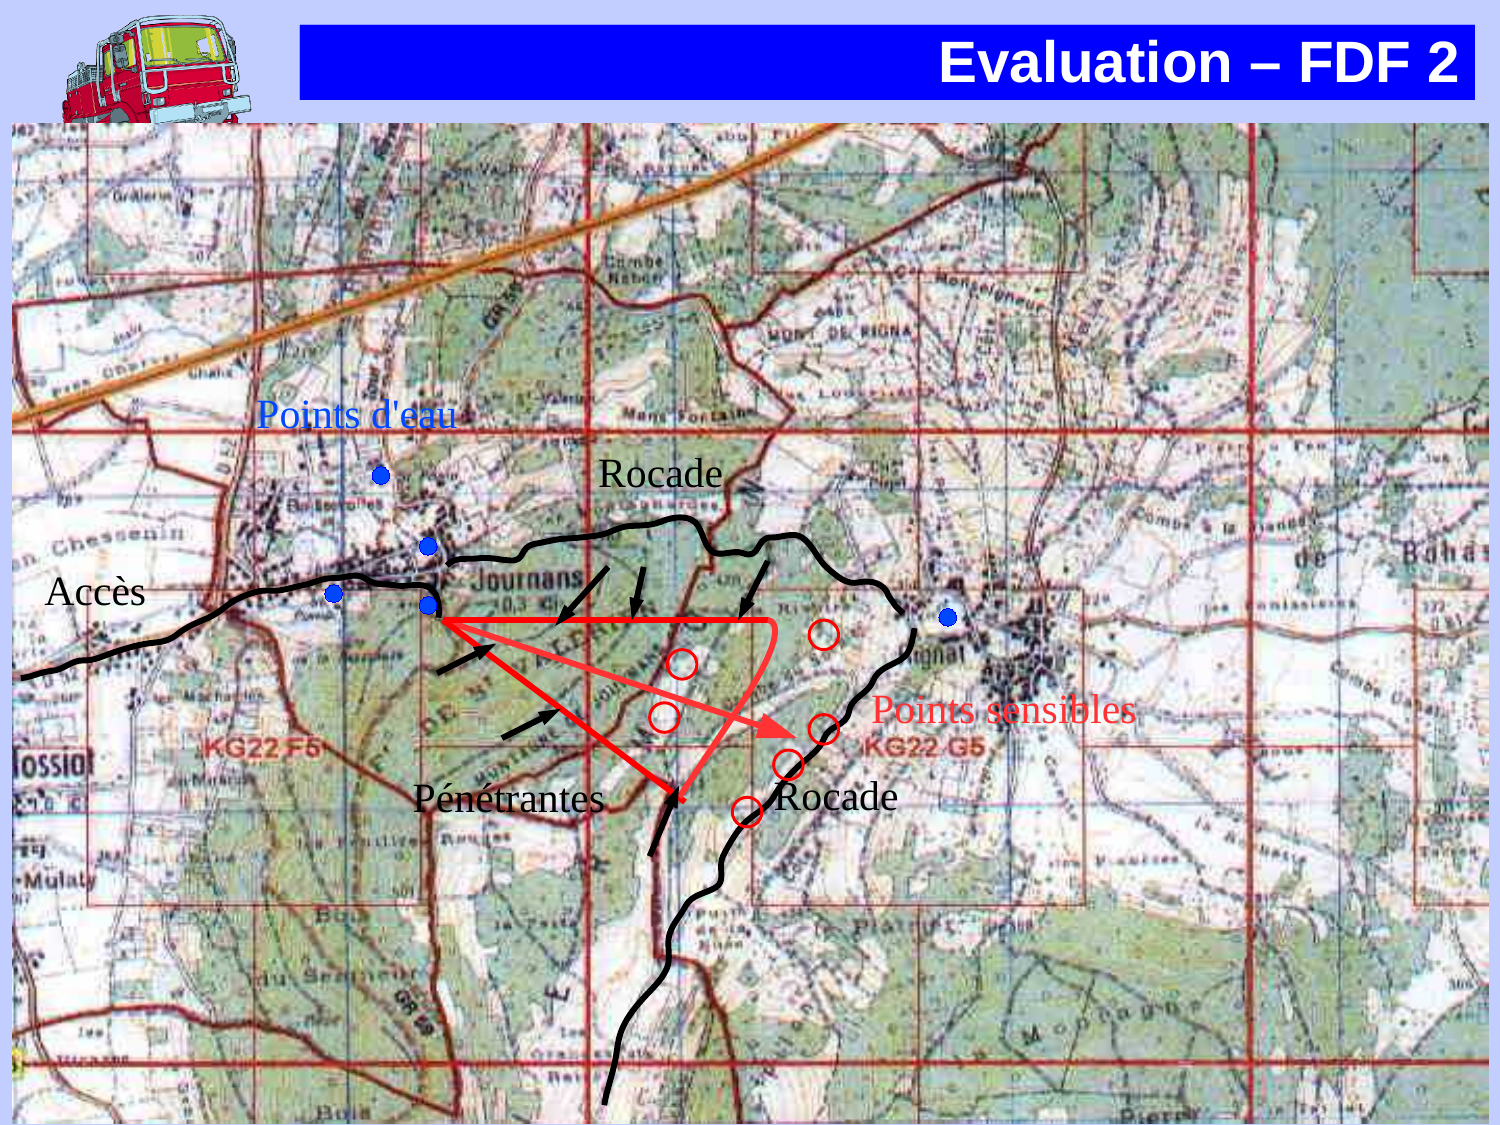

Evaluation – FDF 2
Points d'eau
#
Rocade
Accès
Points sensibles
Rocade
Pénétrantes